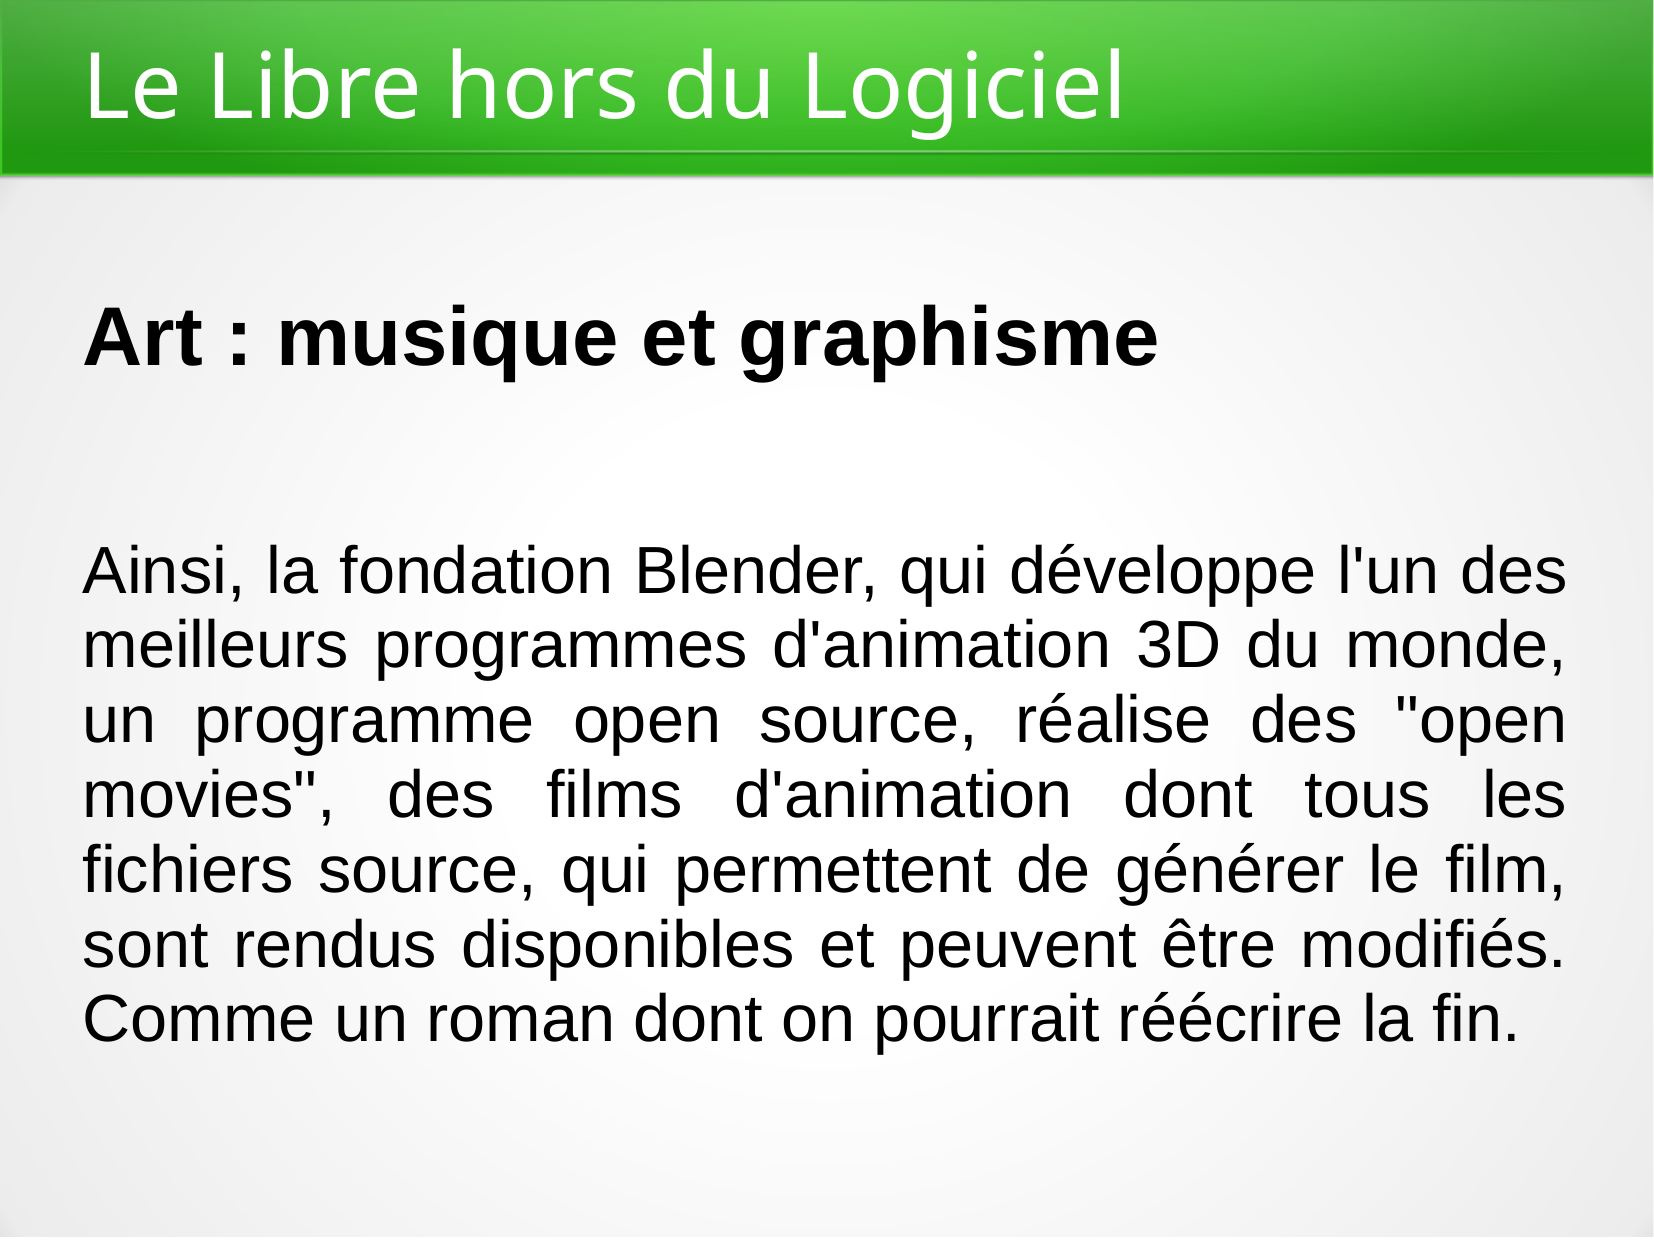

# Le Libre hors du Logiciel
Art : musique et graphisme
Ainsi, la fondation Blender, qui développe l'un des meilleurs programmes d'animation 3D du monde, un programme open source, réalise des "open movies", des films d'animation dont tous les fichiers source, qui permettent de générer le film, sont rendus disponibles et peuvent être modifiés. Comme un roman dont on pourrait réécrire la fin.